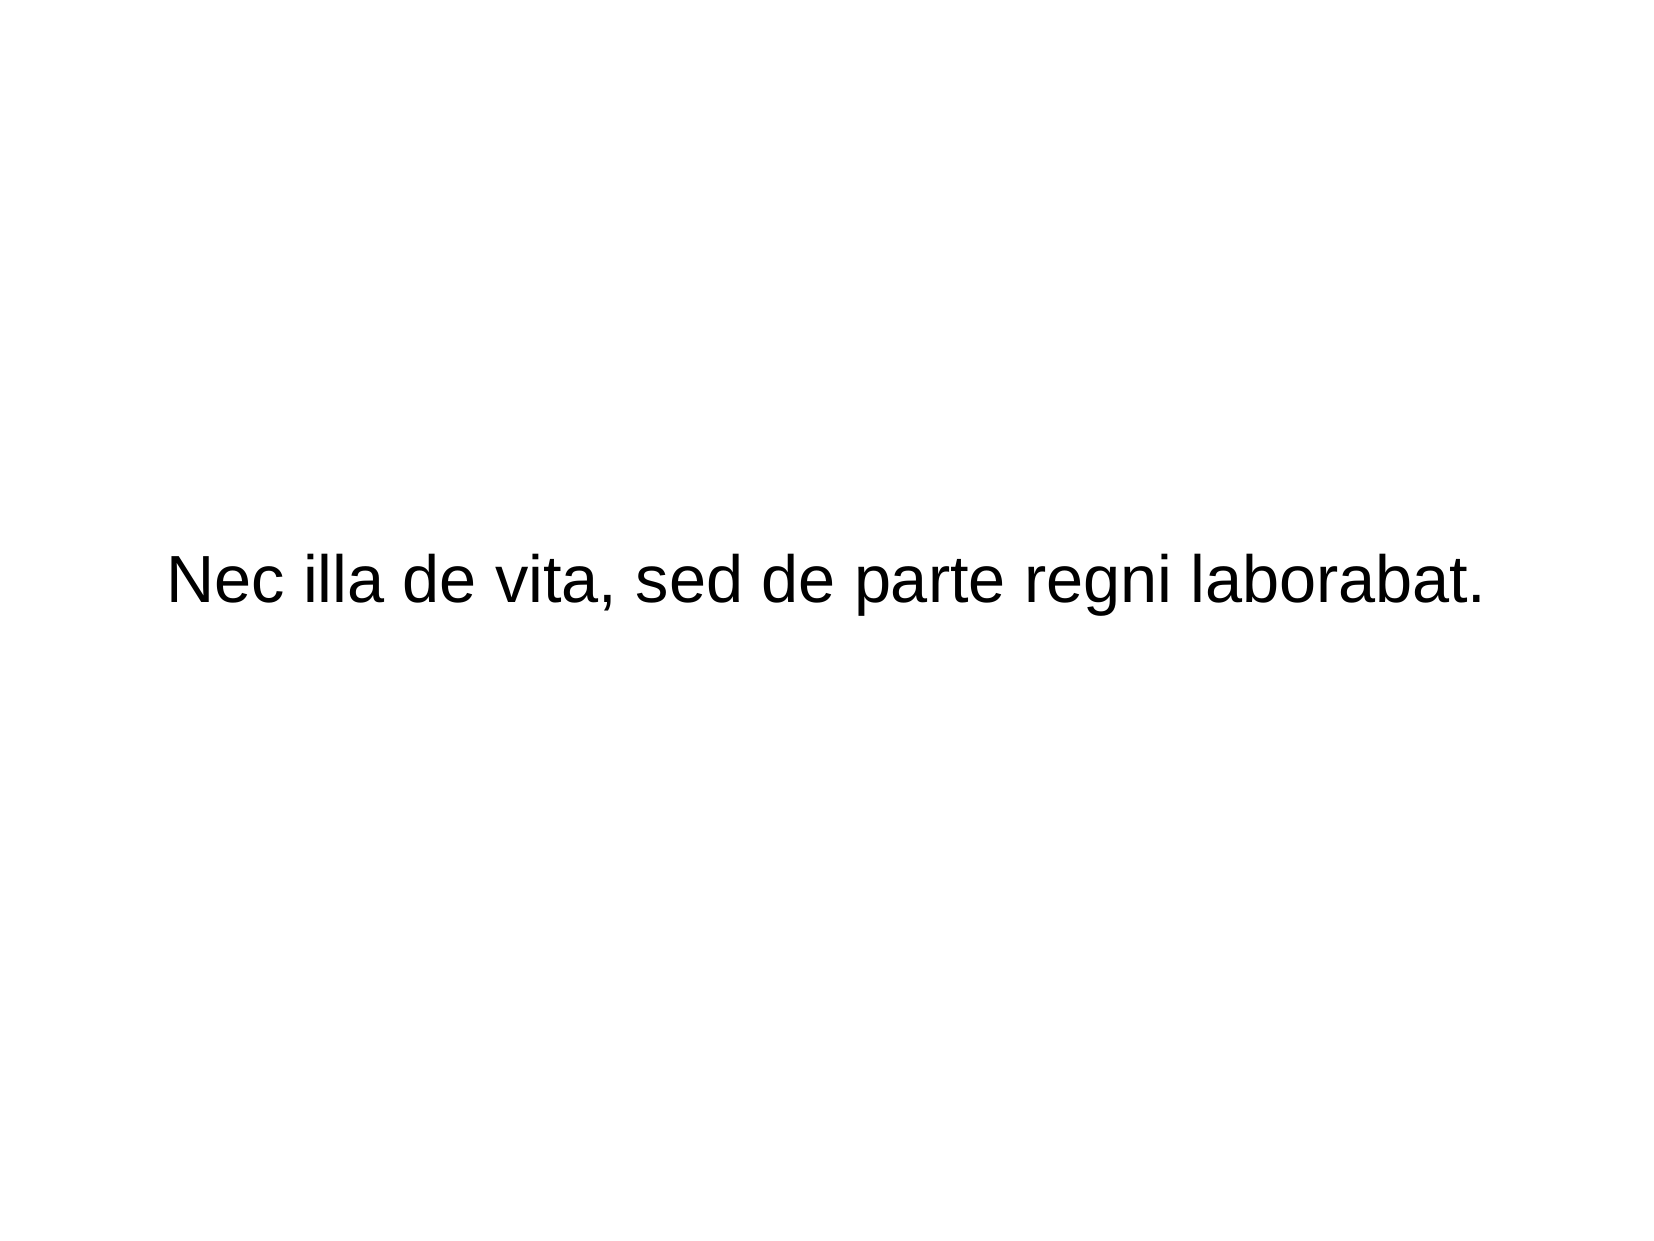

# Nec illa de vita, sed de parte regni laborabat.